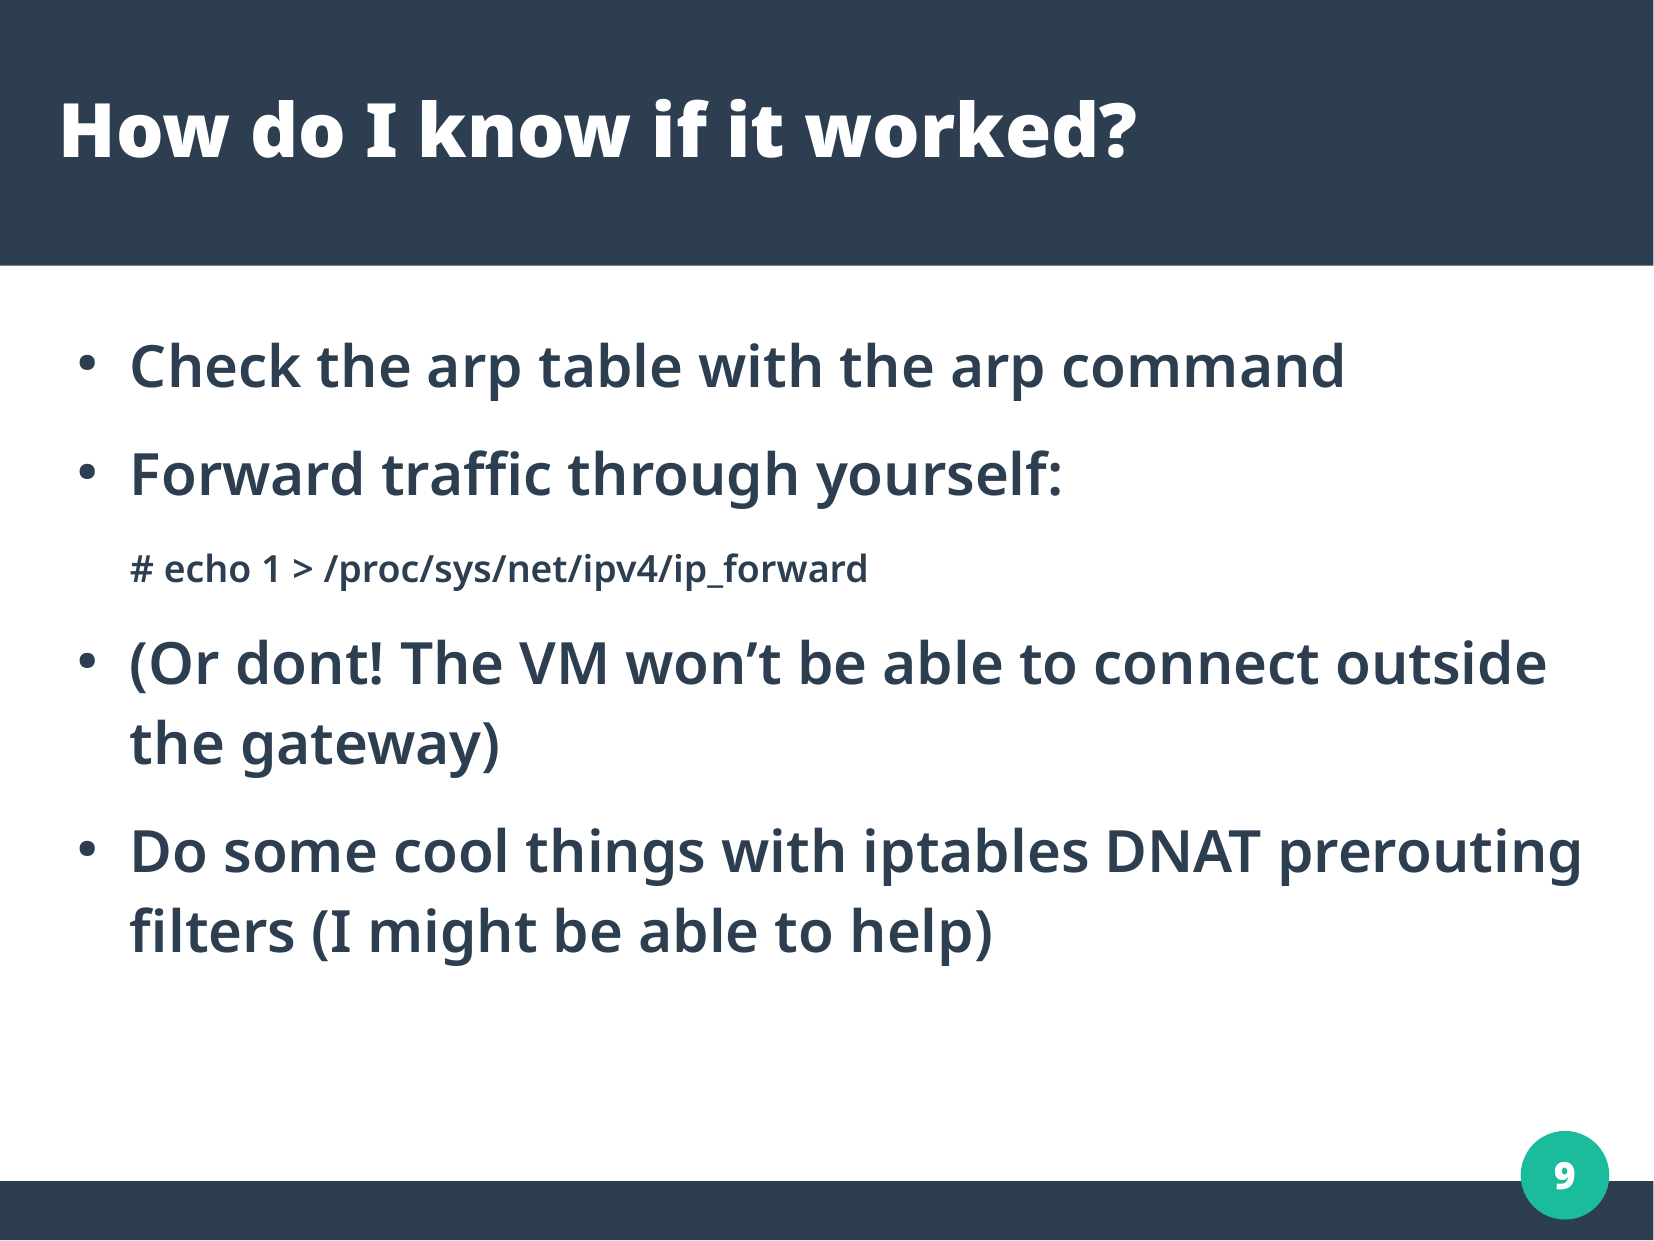

# How do I know if it worked?
Check the arp table with the arp command
Forward traffic through yourself:
# echo 1 > /proc/sys/net/ipv4/ip_forward
(Or dont! The VM won’t be able to connect outside the gateway)
Do some cool things with iptables DNAT prerouting filters (I might be able to help)
9